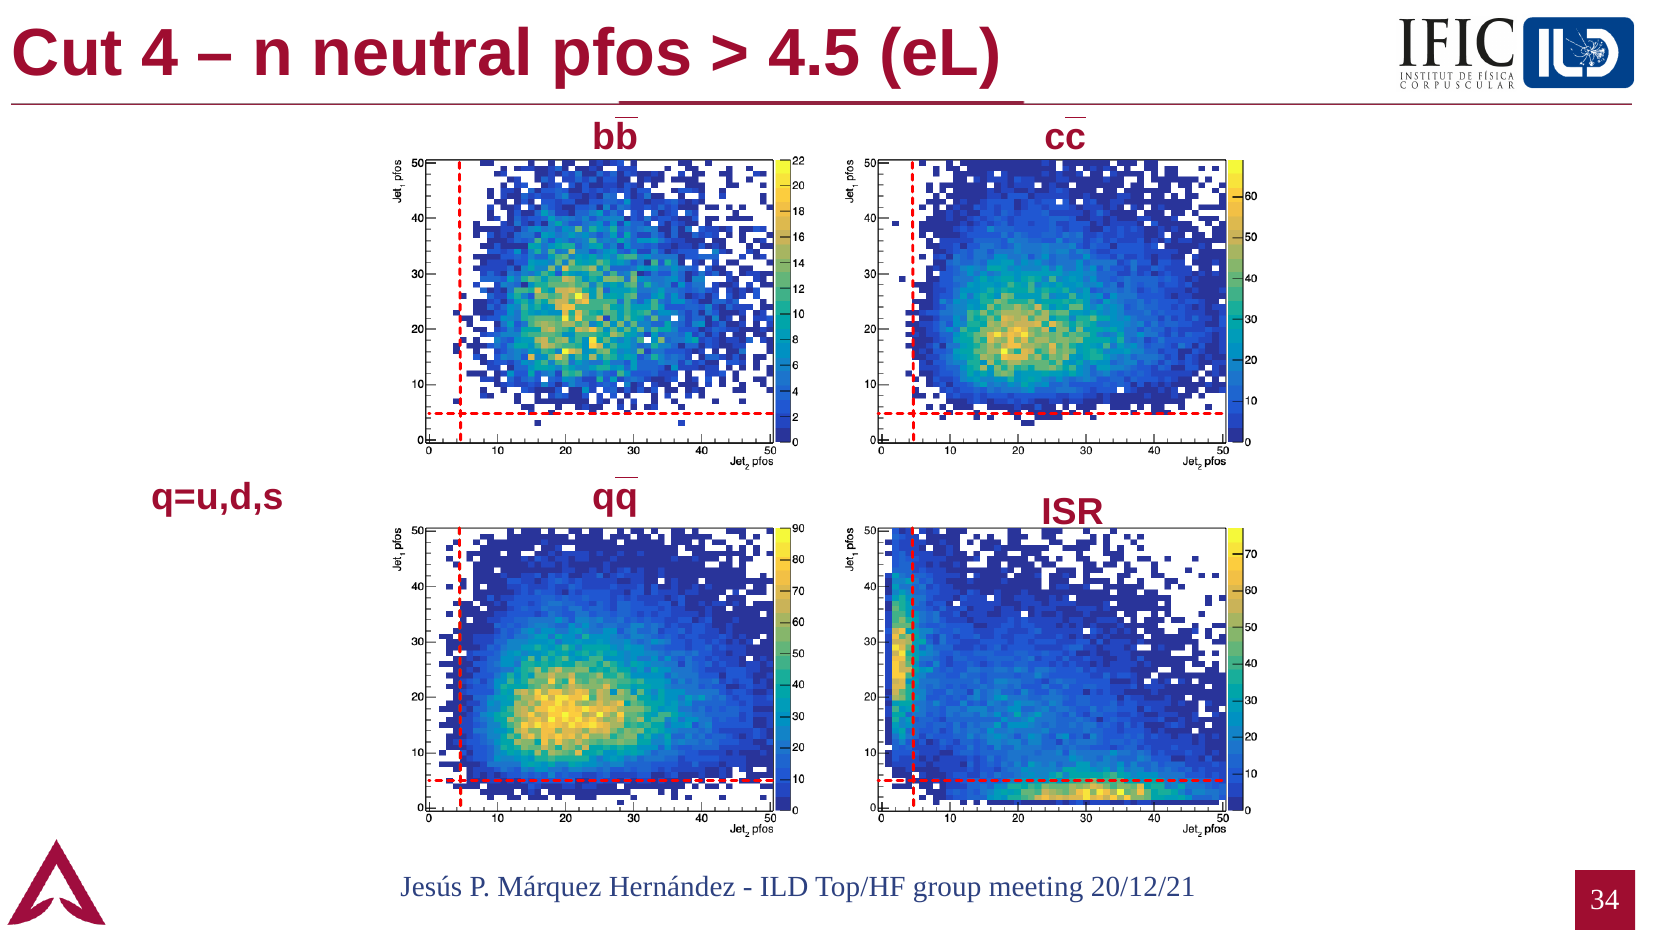

# Cut 4 – n neutral pfos > 4.5 (eL)
bb
cc
q=u,d,s
qq
ISR
34